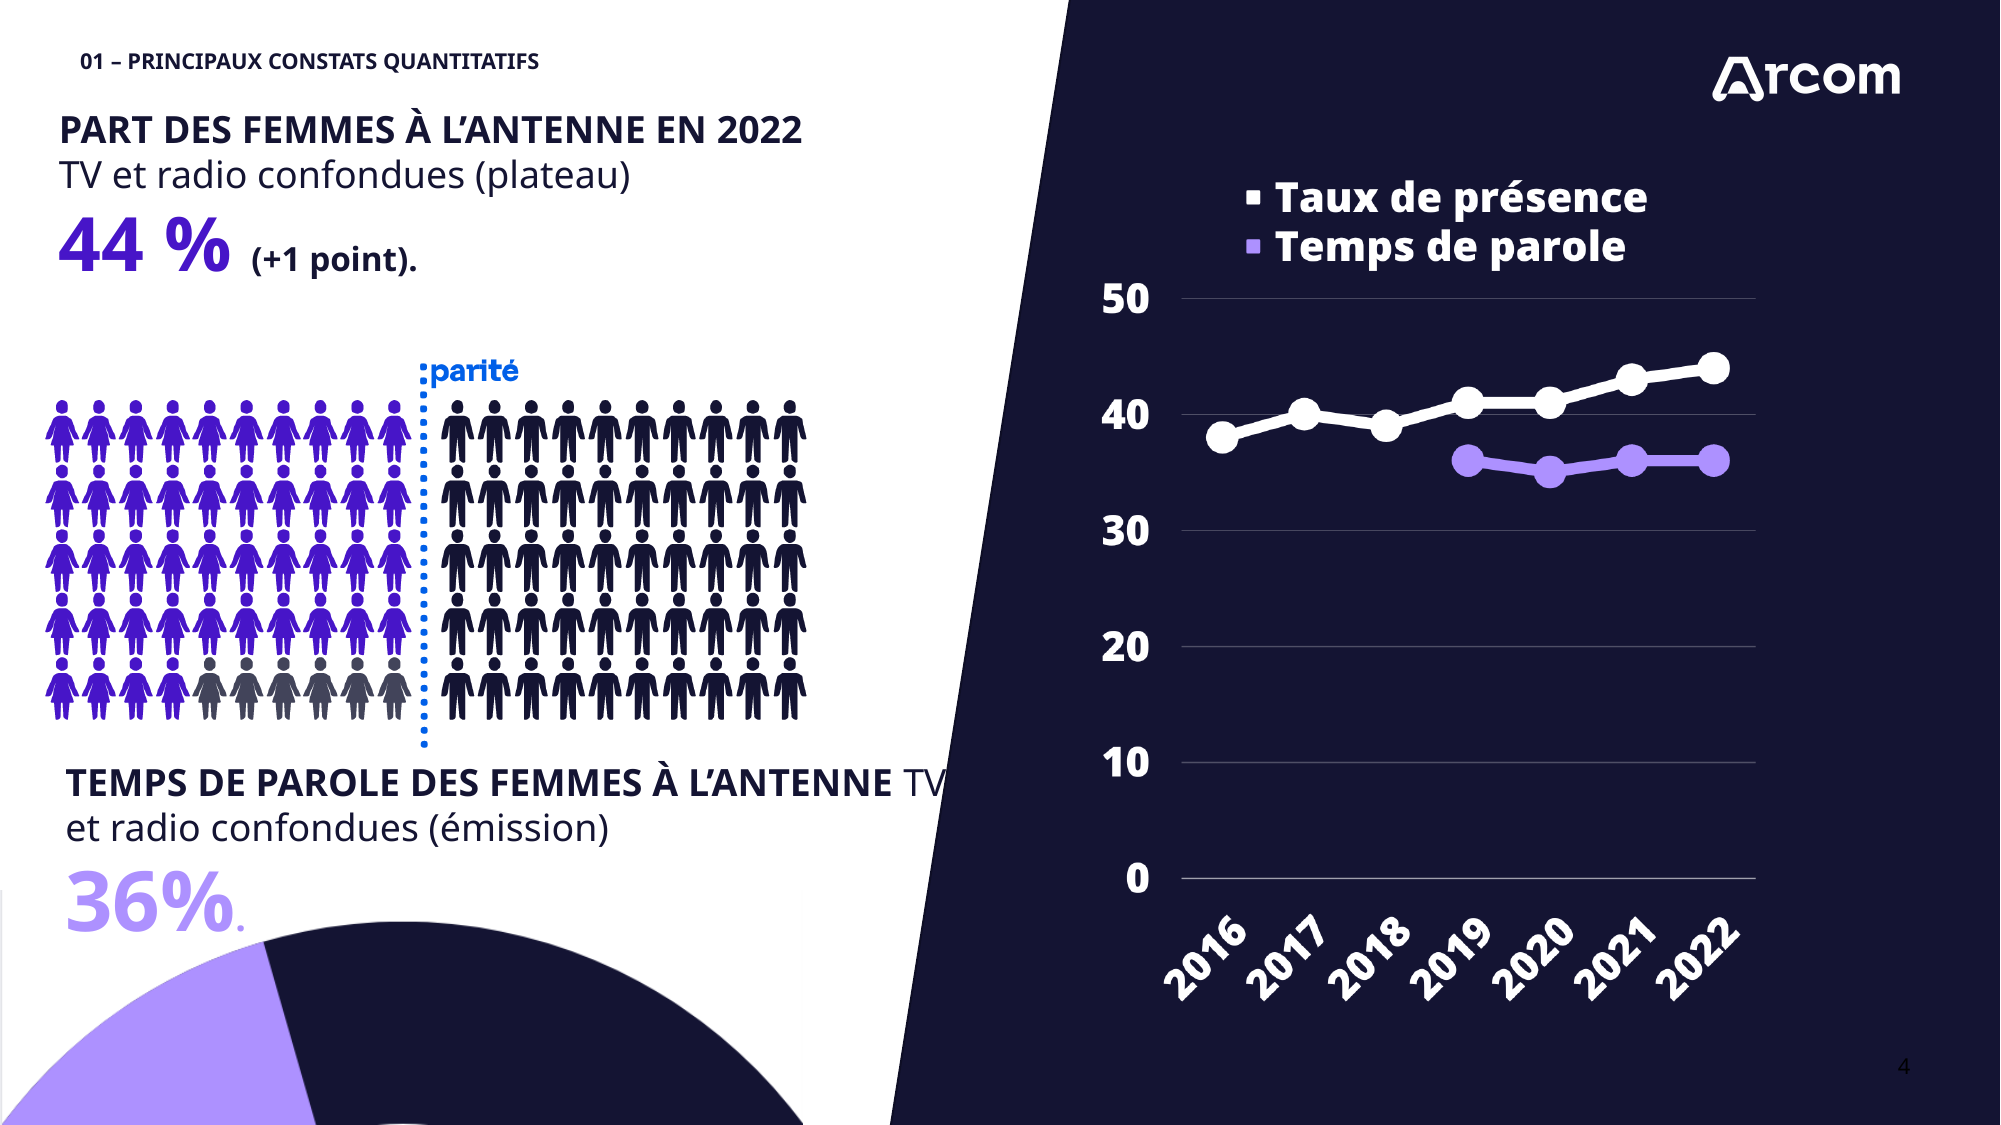

01 – Principaux constats quantitatifs
# PART DES FEMMES À L’ANTENNE EN 2022 TV et radio confondues (plateau) 44 % (+1 point).
TEMPS DE PAROLE DES FEMMES À L’ANTENNE TV et radio confondues (émission)
36%.